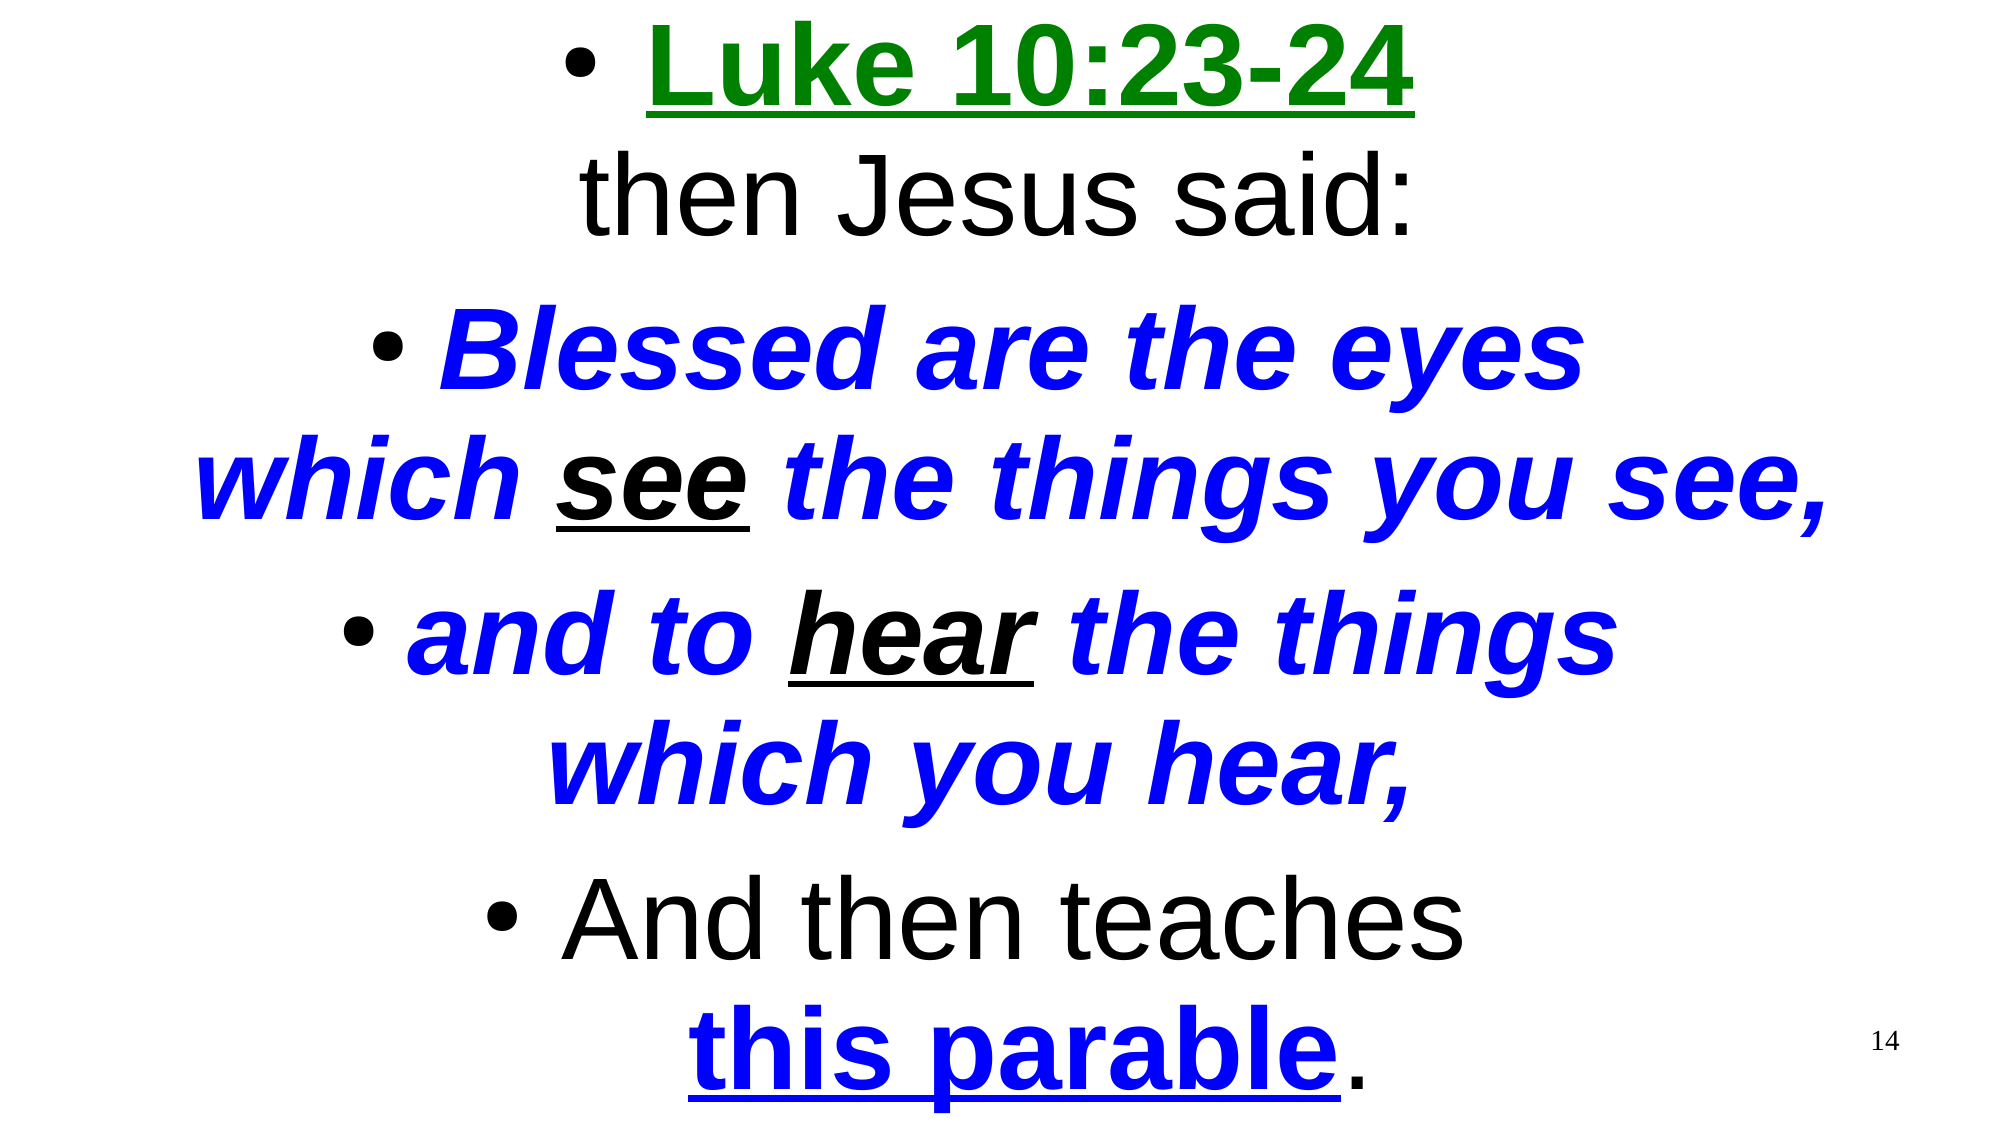

# Luke 10:23-24 then Jesus said:
Blessed are the eyes
which see the things you see,
and to hear the things
which you hear,
And then teaches
this parable.
14